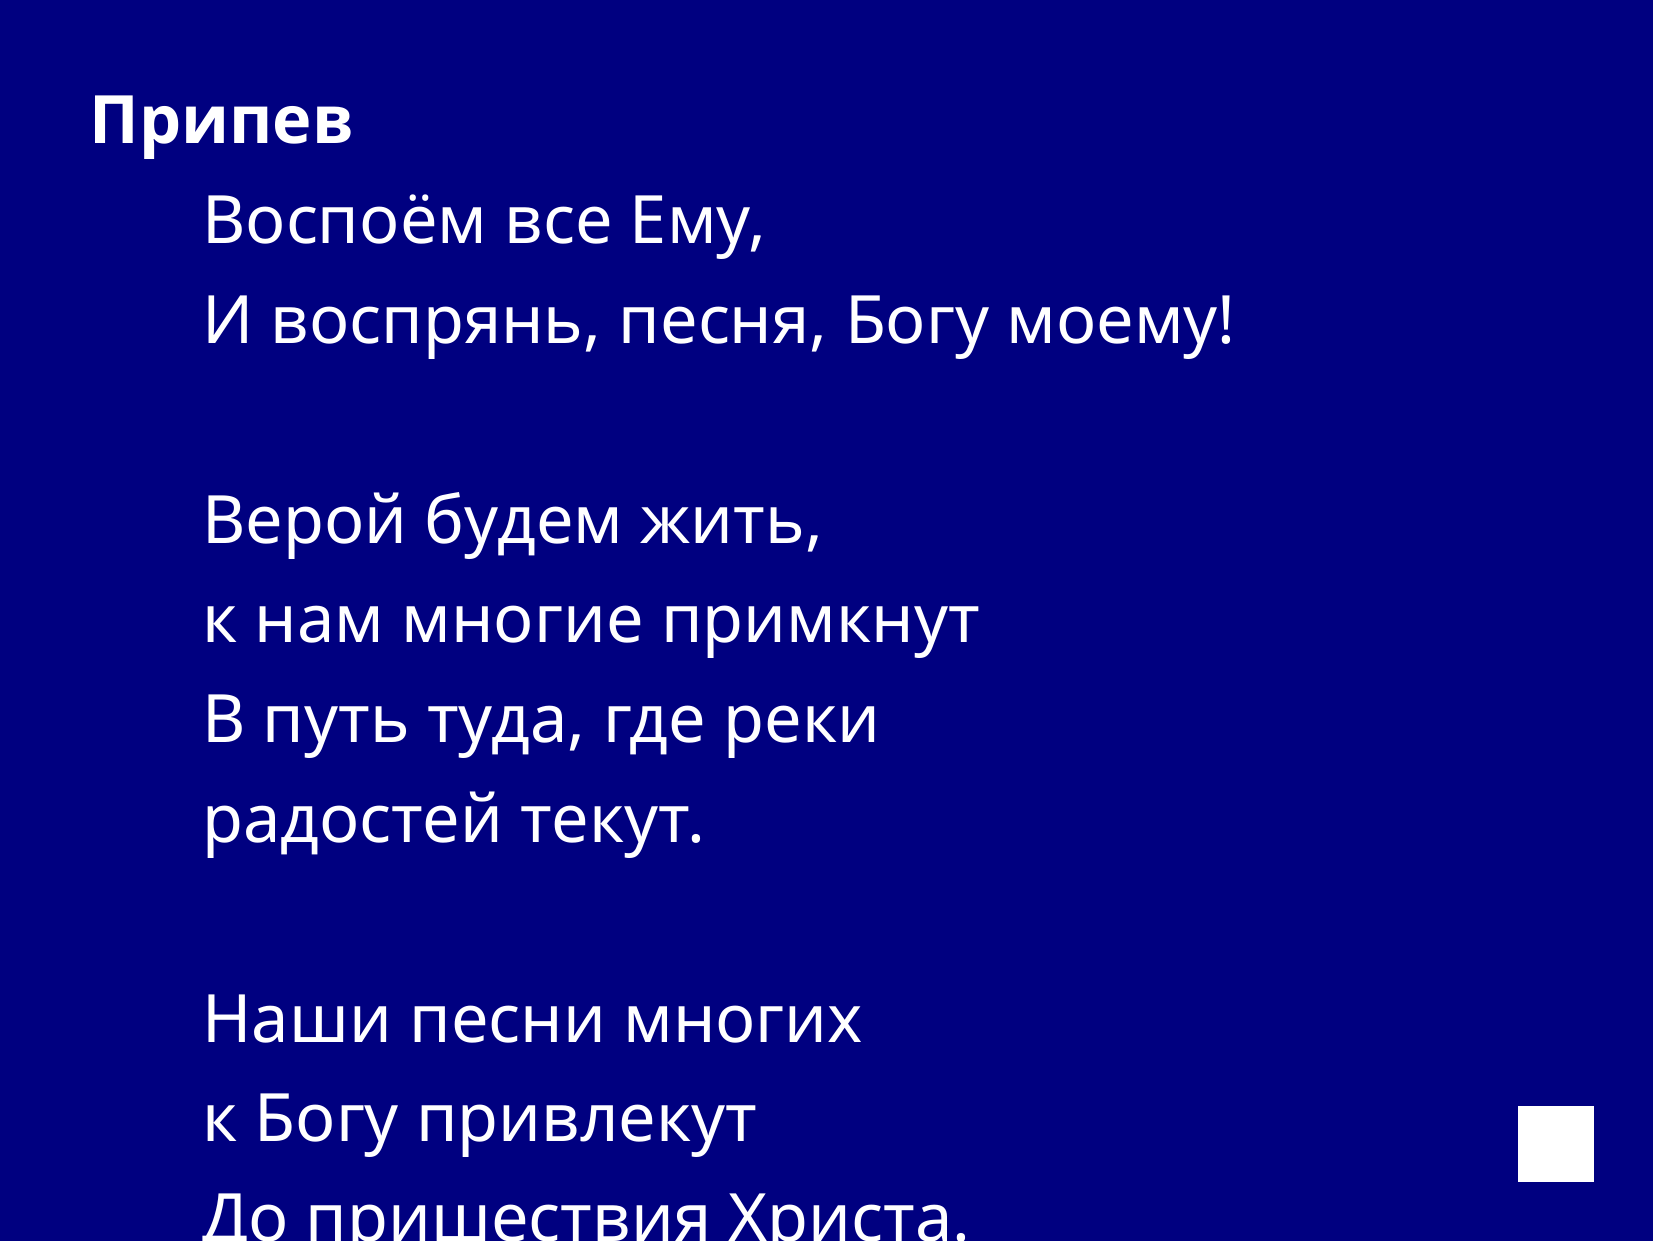

Припев
	Воспоём все Ему,
	И воспрянь, песня, Богу моему!
	Верой будем жить,
	к нам многие примкнут
	В путь туда, где реки
	радостей текут.
	Наши песни многих
	к Богу привлекут
	До пришествия Христа.